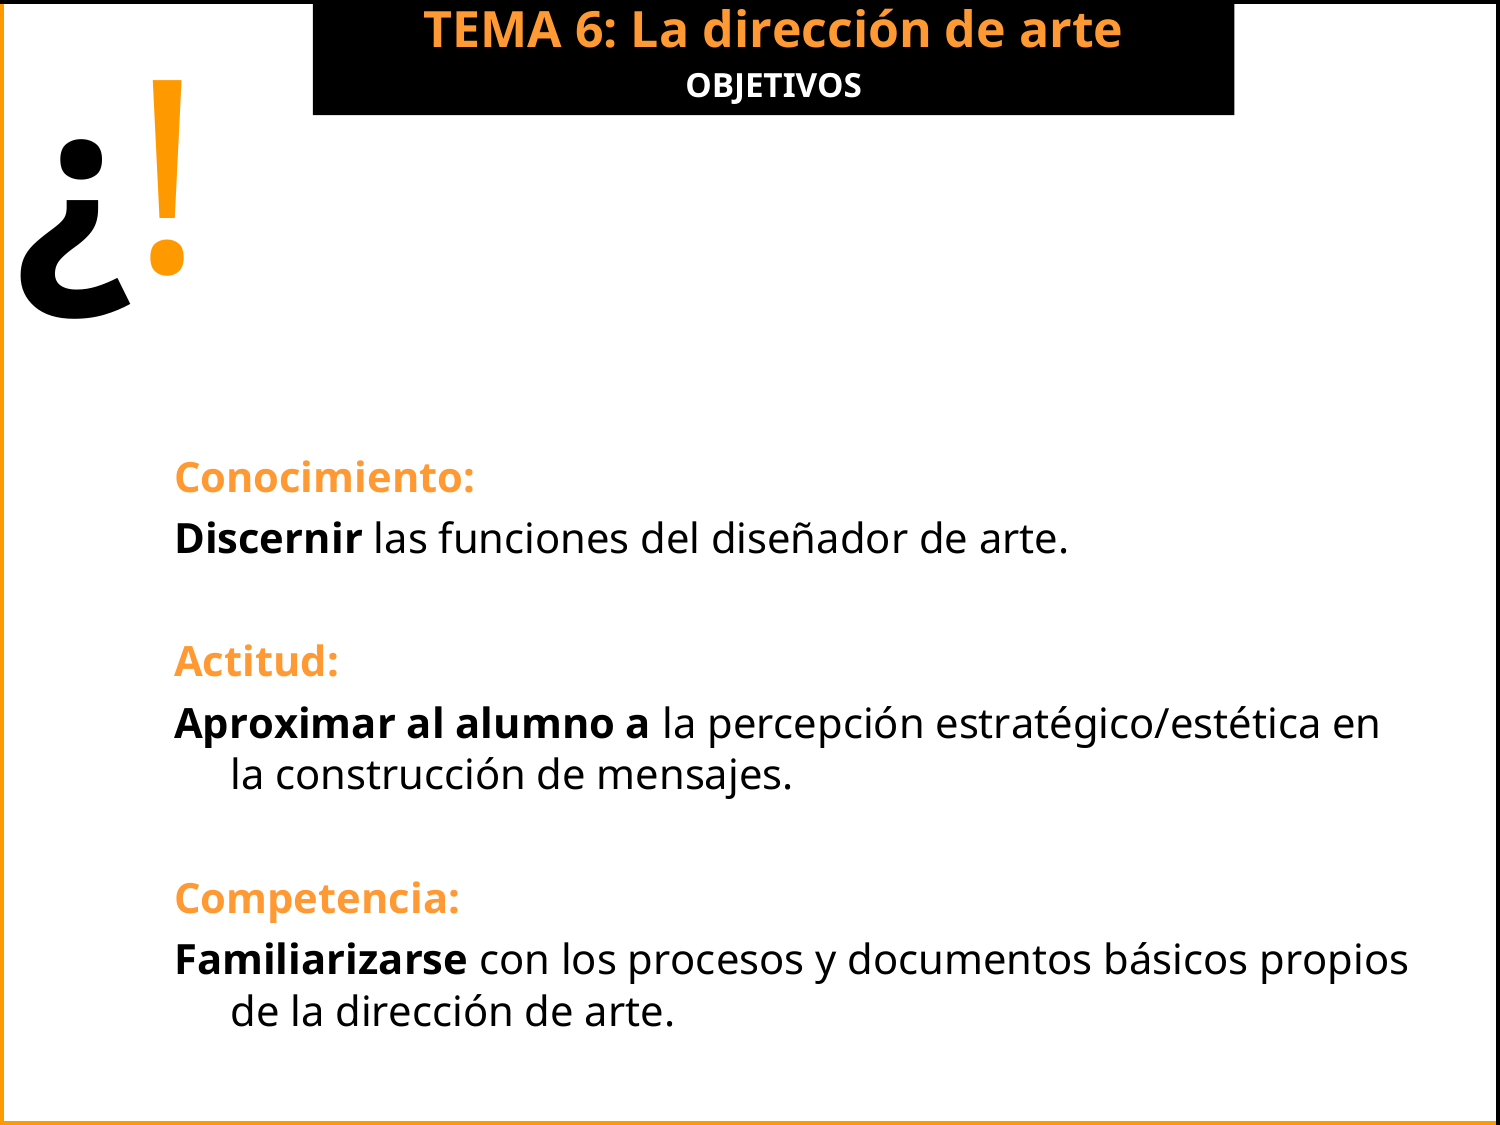

TEMA 6: La dirección de arte
OBJETIVOS
# Conocimiento:
Discernir las funciones del diseñador de arte.
Actitud:
Aproximar al alumno a la percepción estratégico/estética en la construcción de mensajes.
Competencia:
Familiarizarse con los procesos y documentos básicos propios de la dirección de arte.